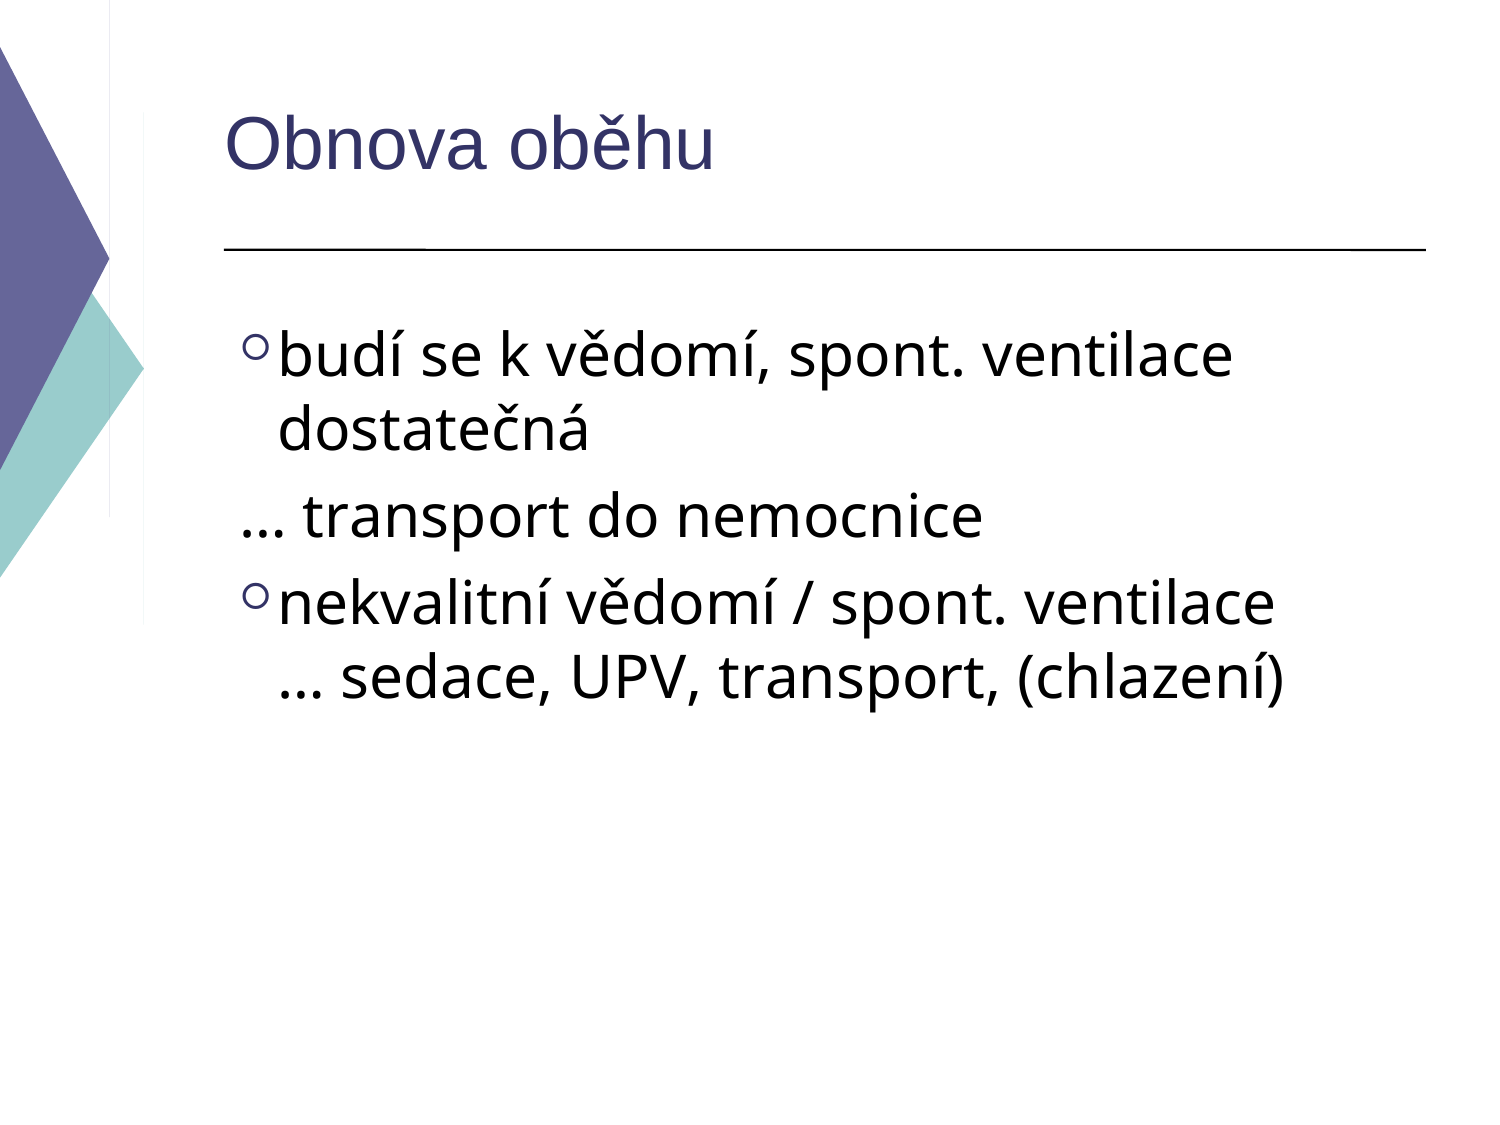

# Obnova oběhu
budí se k vědomí, spont. ventilace dostatečná
… transport do nemocnice
nekvalitní vědomí / spont. ventilace
… sedace, UPV, transport, (chlazení)